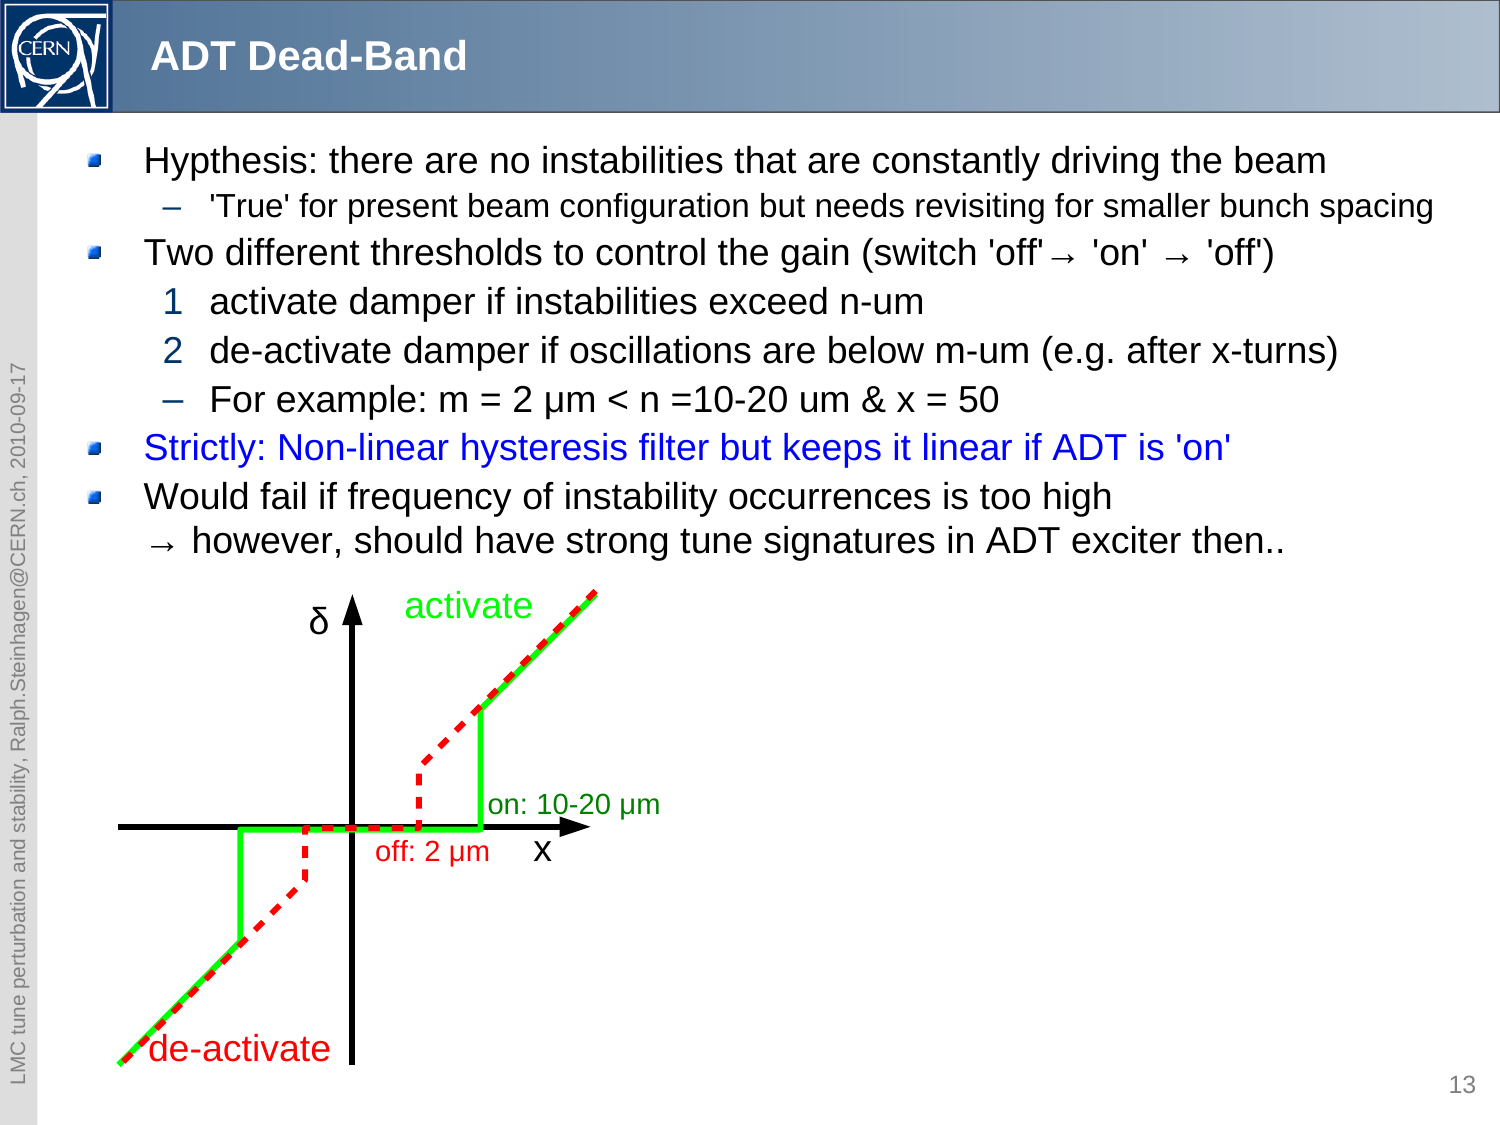

# ADT Dead-Band
Hypthesis: there are no instabilities that are constantly driving the beam
'True' for present beam configuration but needs revisiting for smaller bunch spacing
Two different thresholds to control the gain (switch 'off'→ 'on' → 'off')
activate damper if instabilities exceed n-um
de-activate damper if oscillations are below m-um (e.g. after x-turns)
For example: m = 2 μm < n =10-20 um & x = 50
Strictly: Non-linear hysteresis filter but keeps it linear if ADT is 'on'
Would fail if frequency of instability occurrences is too high 			→ however, should have strong tune signatures in ADT exciter then..
activate
δ
on: 10-20 μm
x
off: 2 μm
de-activate